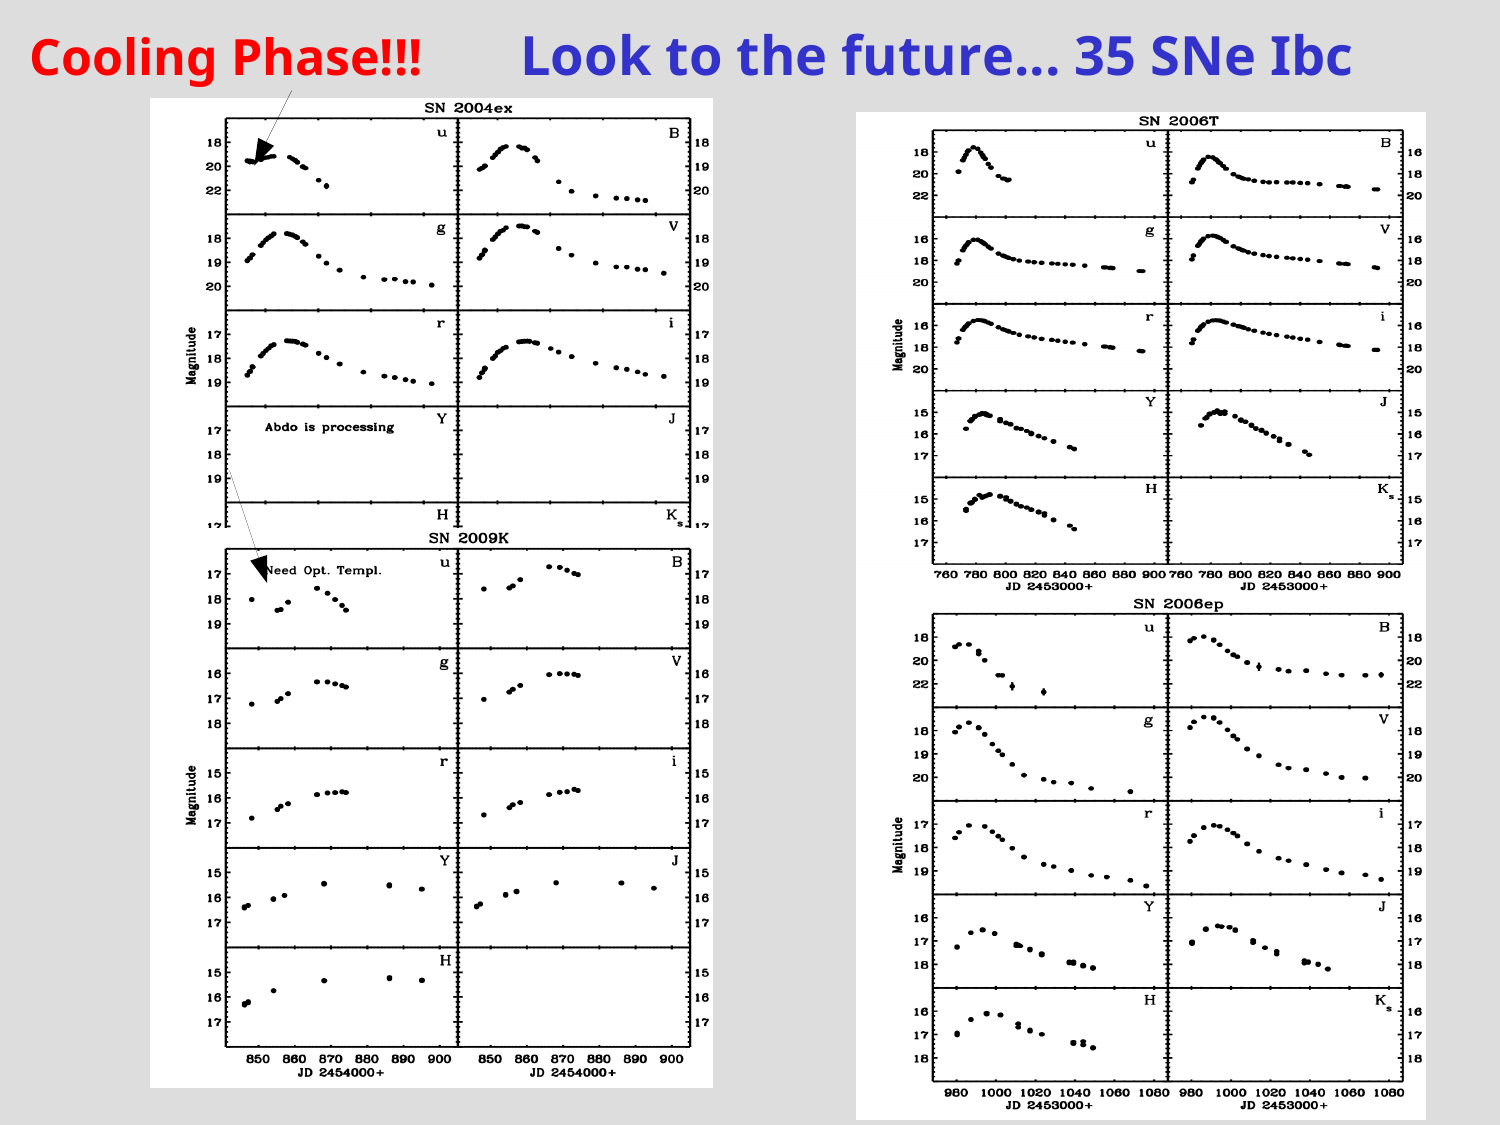

Look to the future... 35 SNe Ibc
Cooling Phase!!!